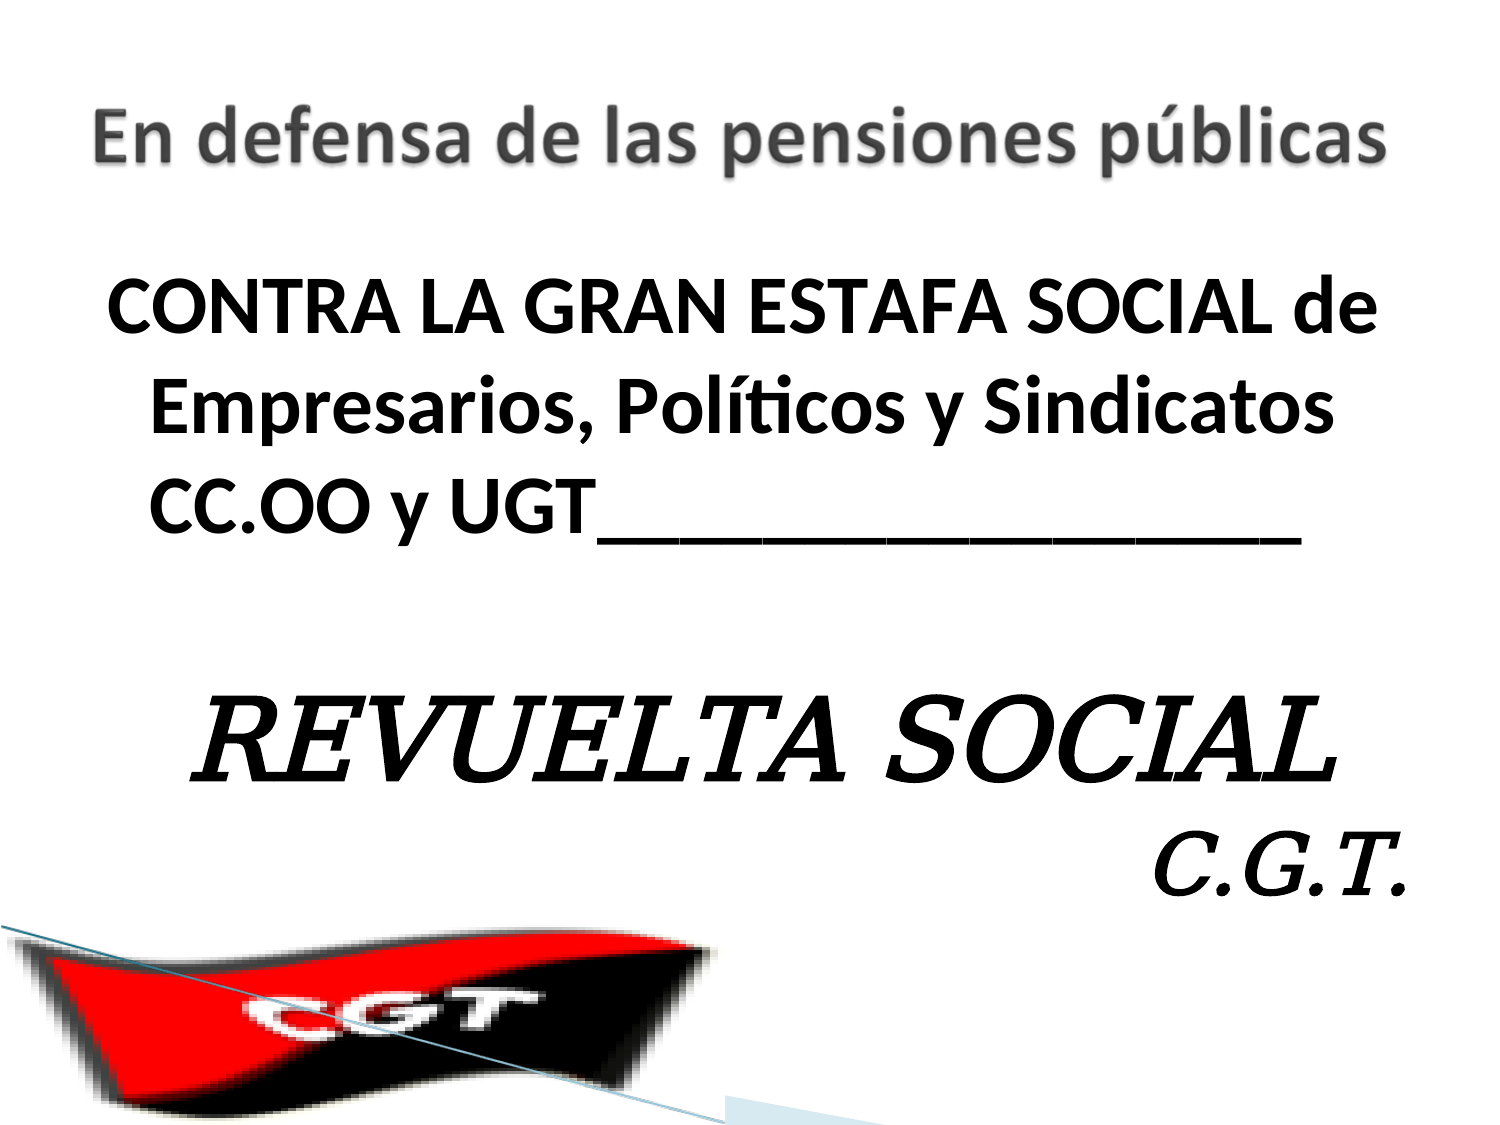

CONTRA LA GRAN ESTAFA SOCIAL de Empresarios, Políticos y Sindicatos CC.OO y UGT_________________
REVUELTA SOCIAL
C.G.T.